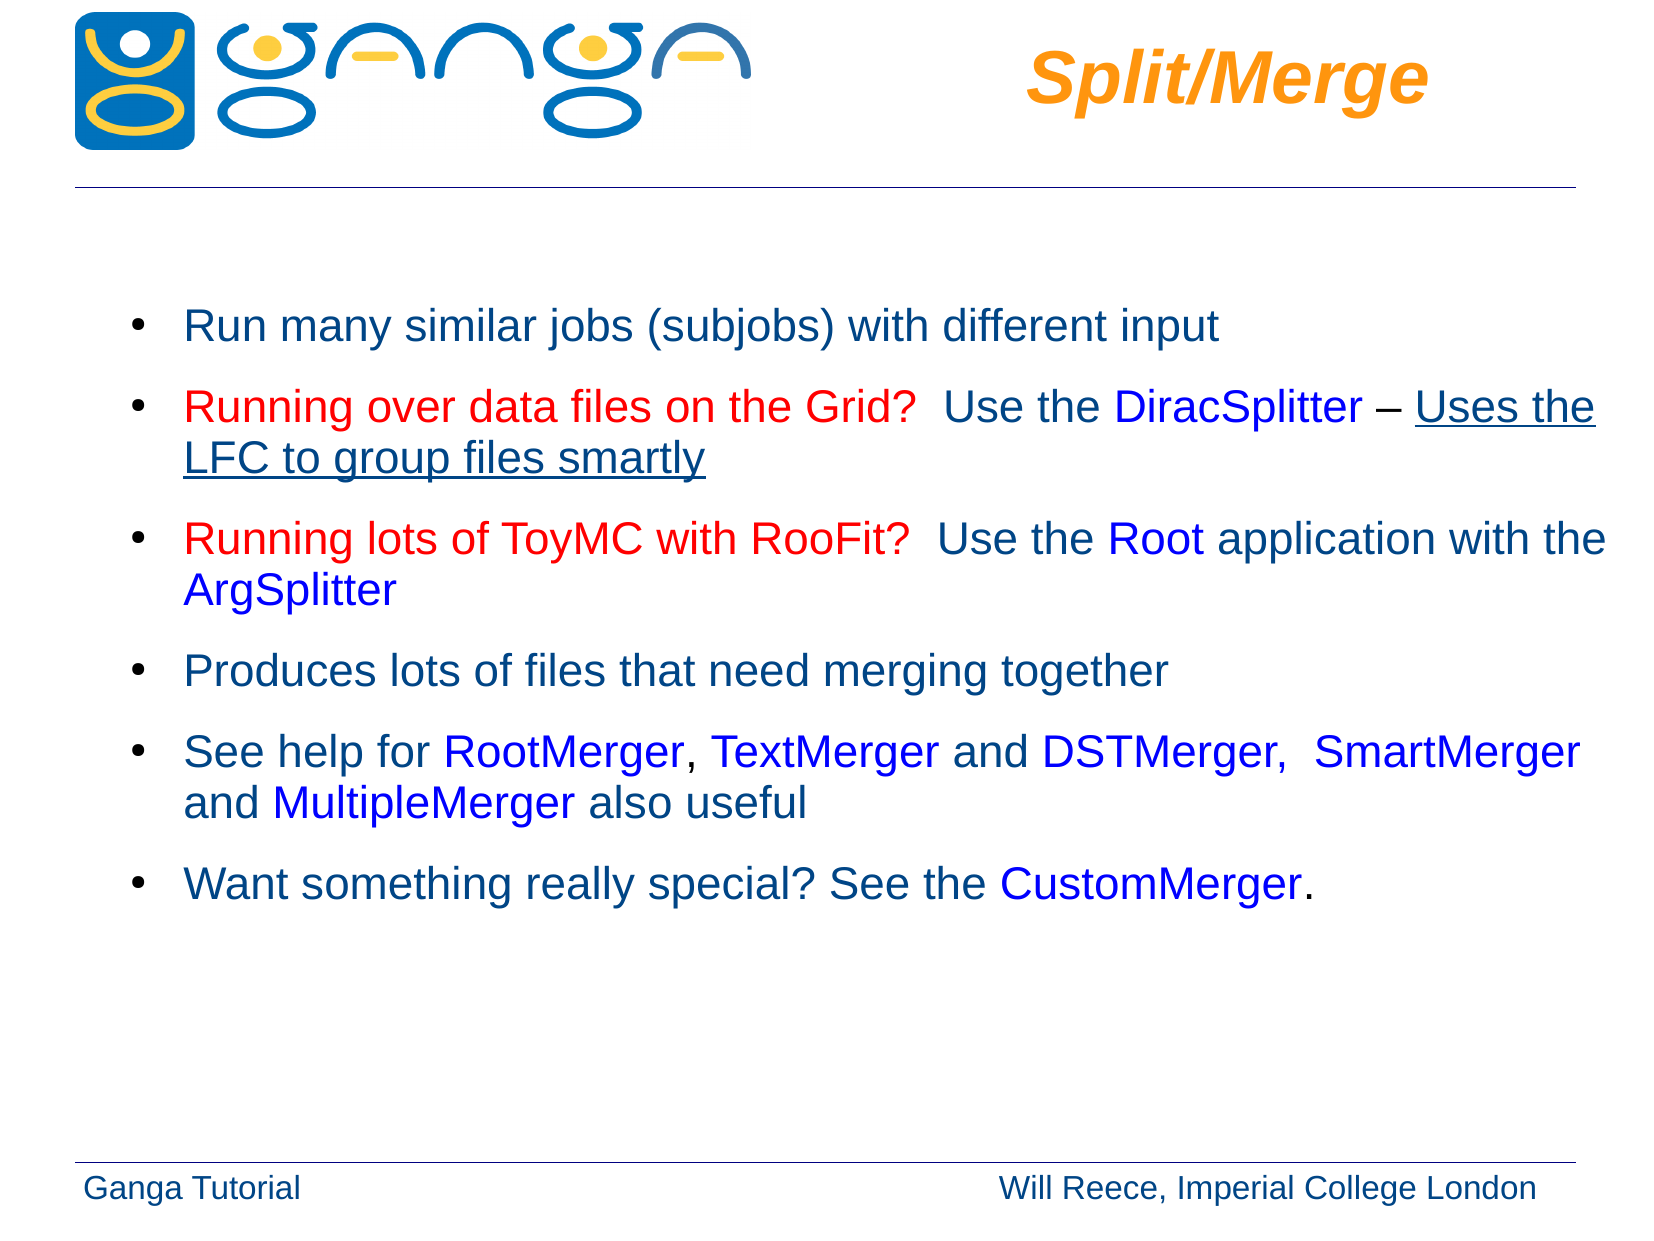

# Split/Merge
Run many similar jobs (subjobs) with different input
Running over data files on the Grid? Use the DiracSplitter – Uses the LFC to group files smartly
Running lots of ToyMC with RooFit? Use the Root application with the ArgSplitter
Produces lots of files that need merging together
See help for RootMerger, TextMerger and DSTMerger, SmartMerger and MultipleMerger also useful
Want something really special? See the CustomMerger.
Ganga Tutorial
Will Reece, Imperial College London